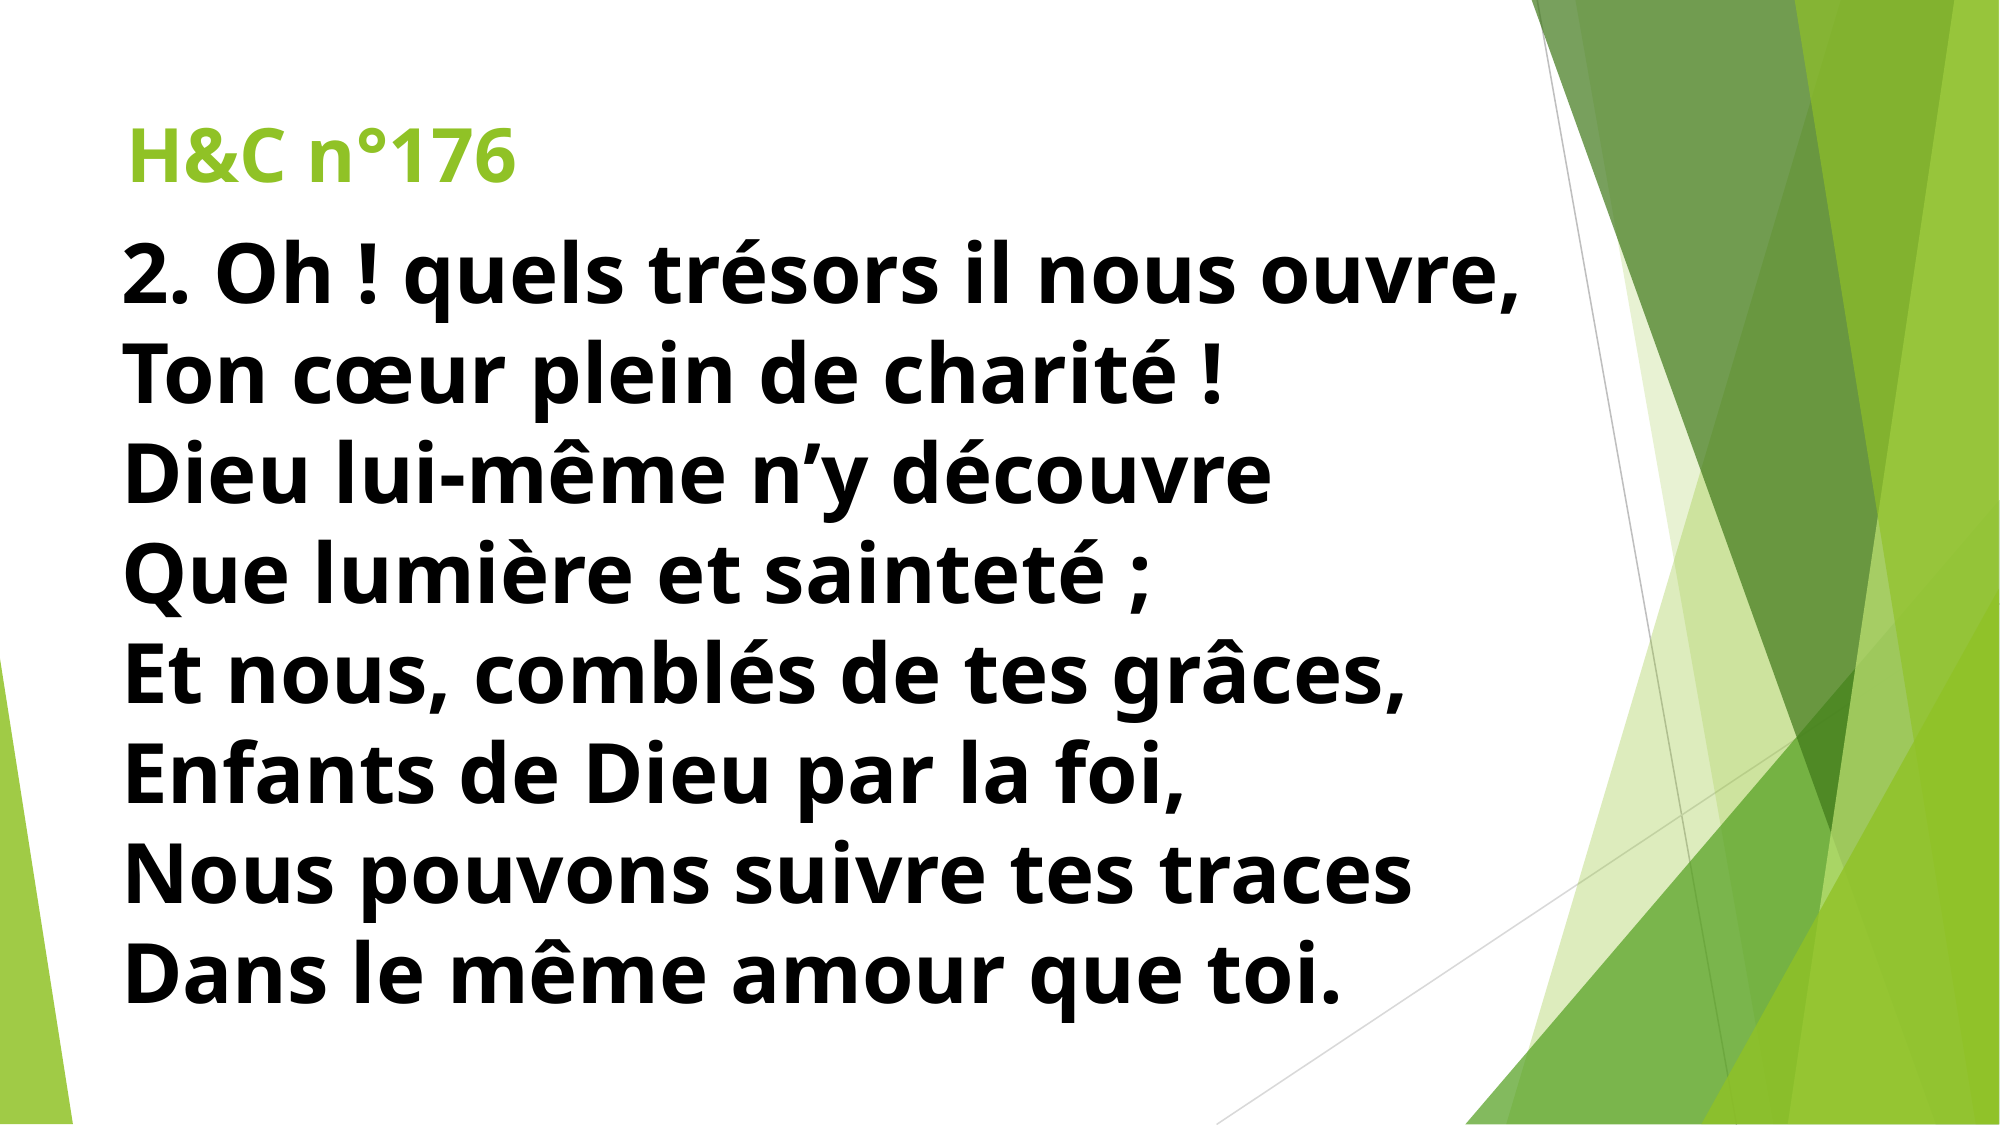

H&C n°176
2. Oh ! quels trésors il nous ouvre,
Ton cœur plein de charité !
Dieu lui-même n’y découvre
Que lumière et sainteté ;
Et nous, comblés de tes grâces,
Enfants de Dieu par la foi,
Nous pouvons suivre tes traces
Dans le même amour que toi.